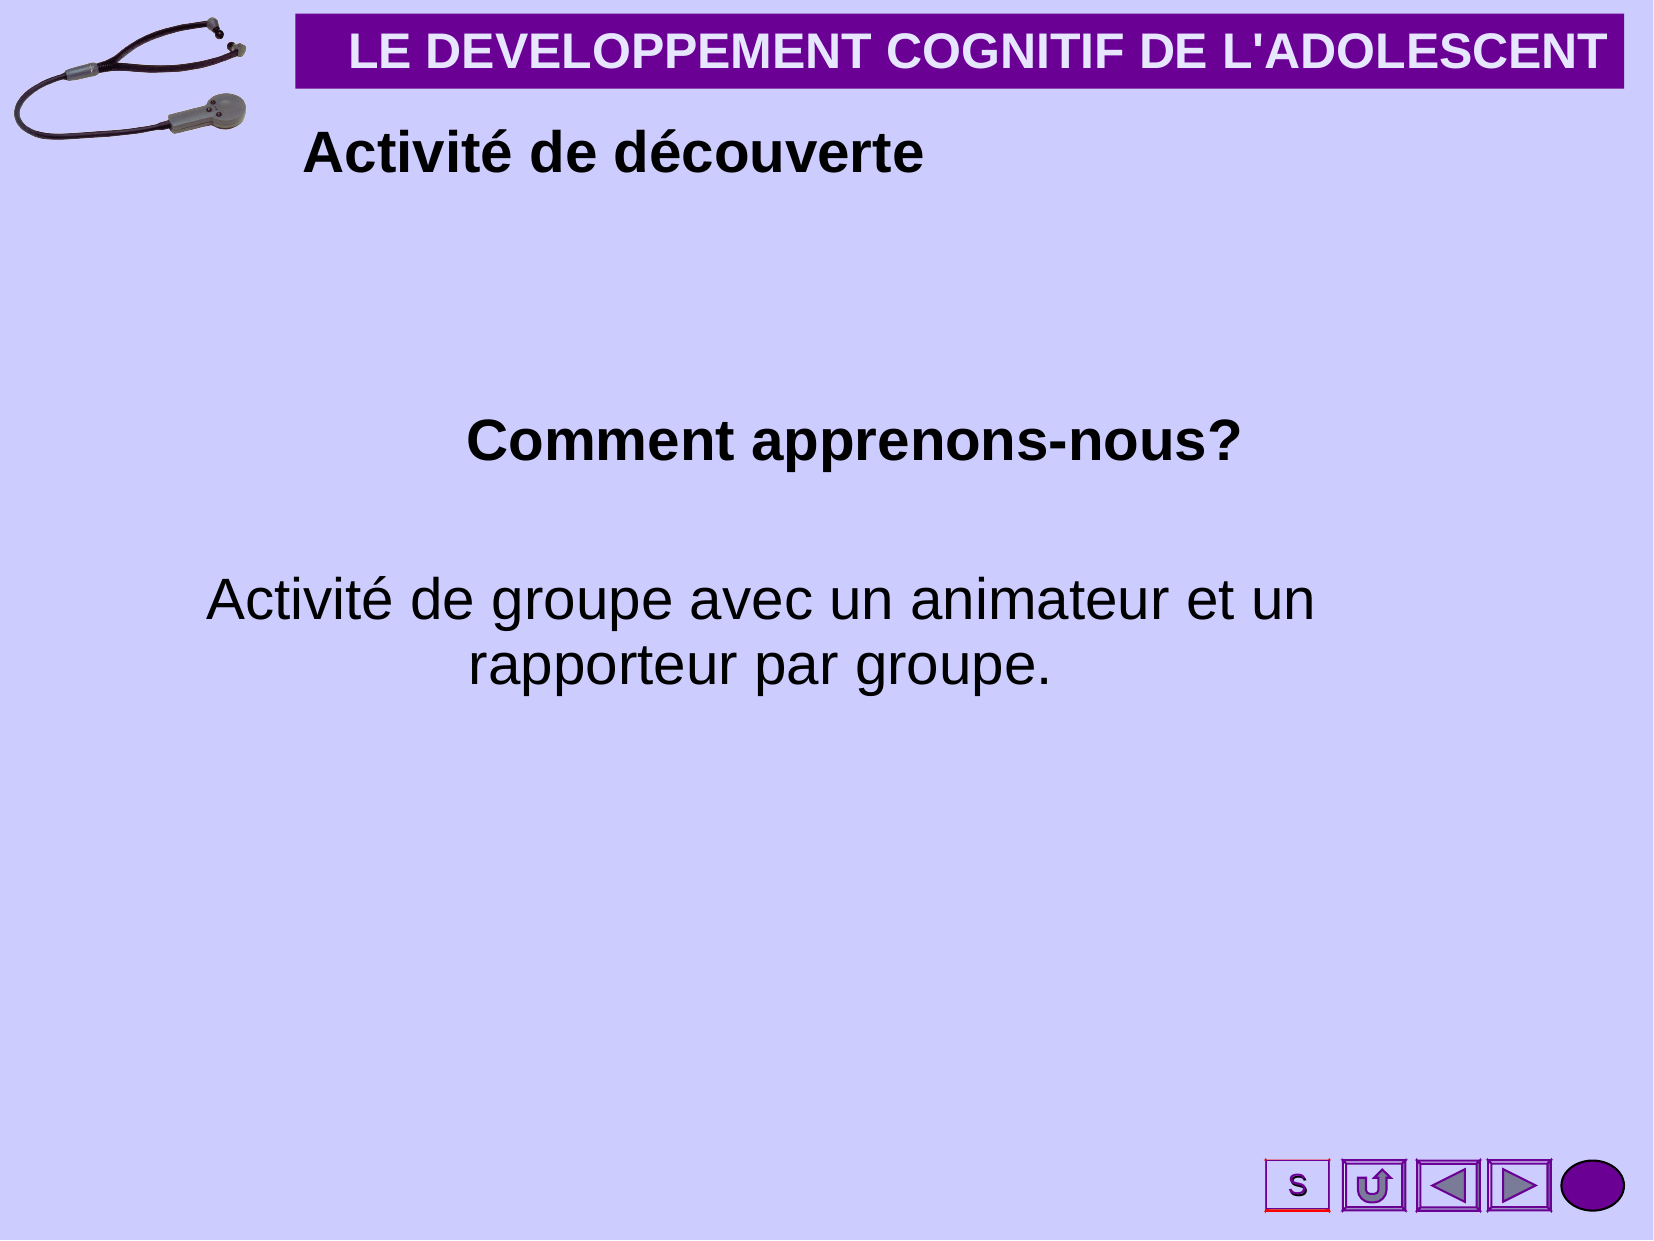

LE DEVELOPPEMENT COGNITIF DE L'ADOLESCENT
Activité de découverte
# Comment apprenons-nous?
Activité de groupe avec un animateur et un rapporteur par groupe.